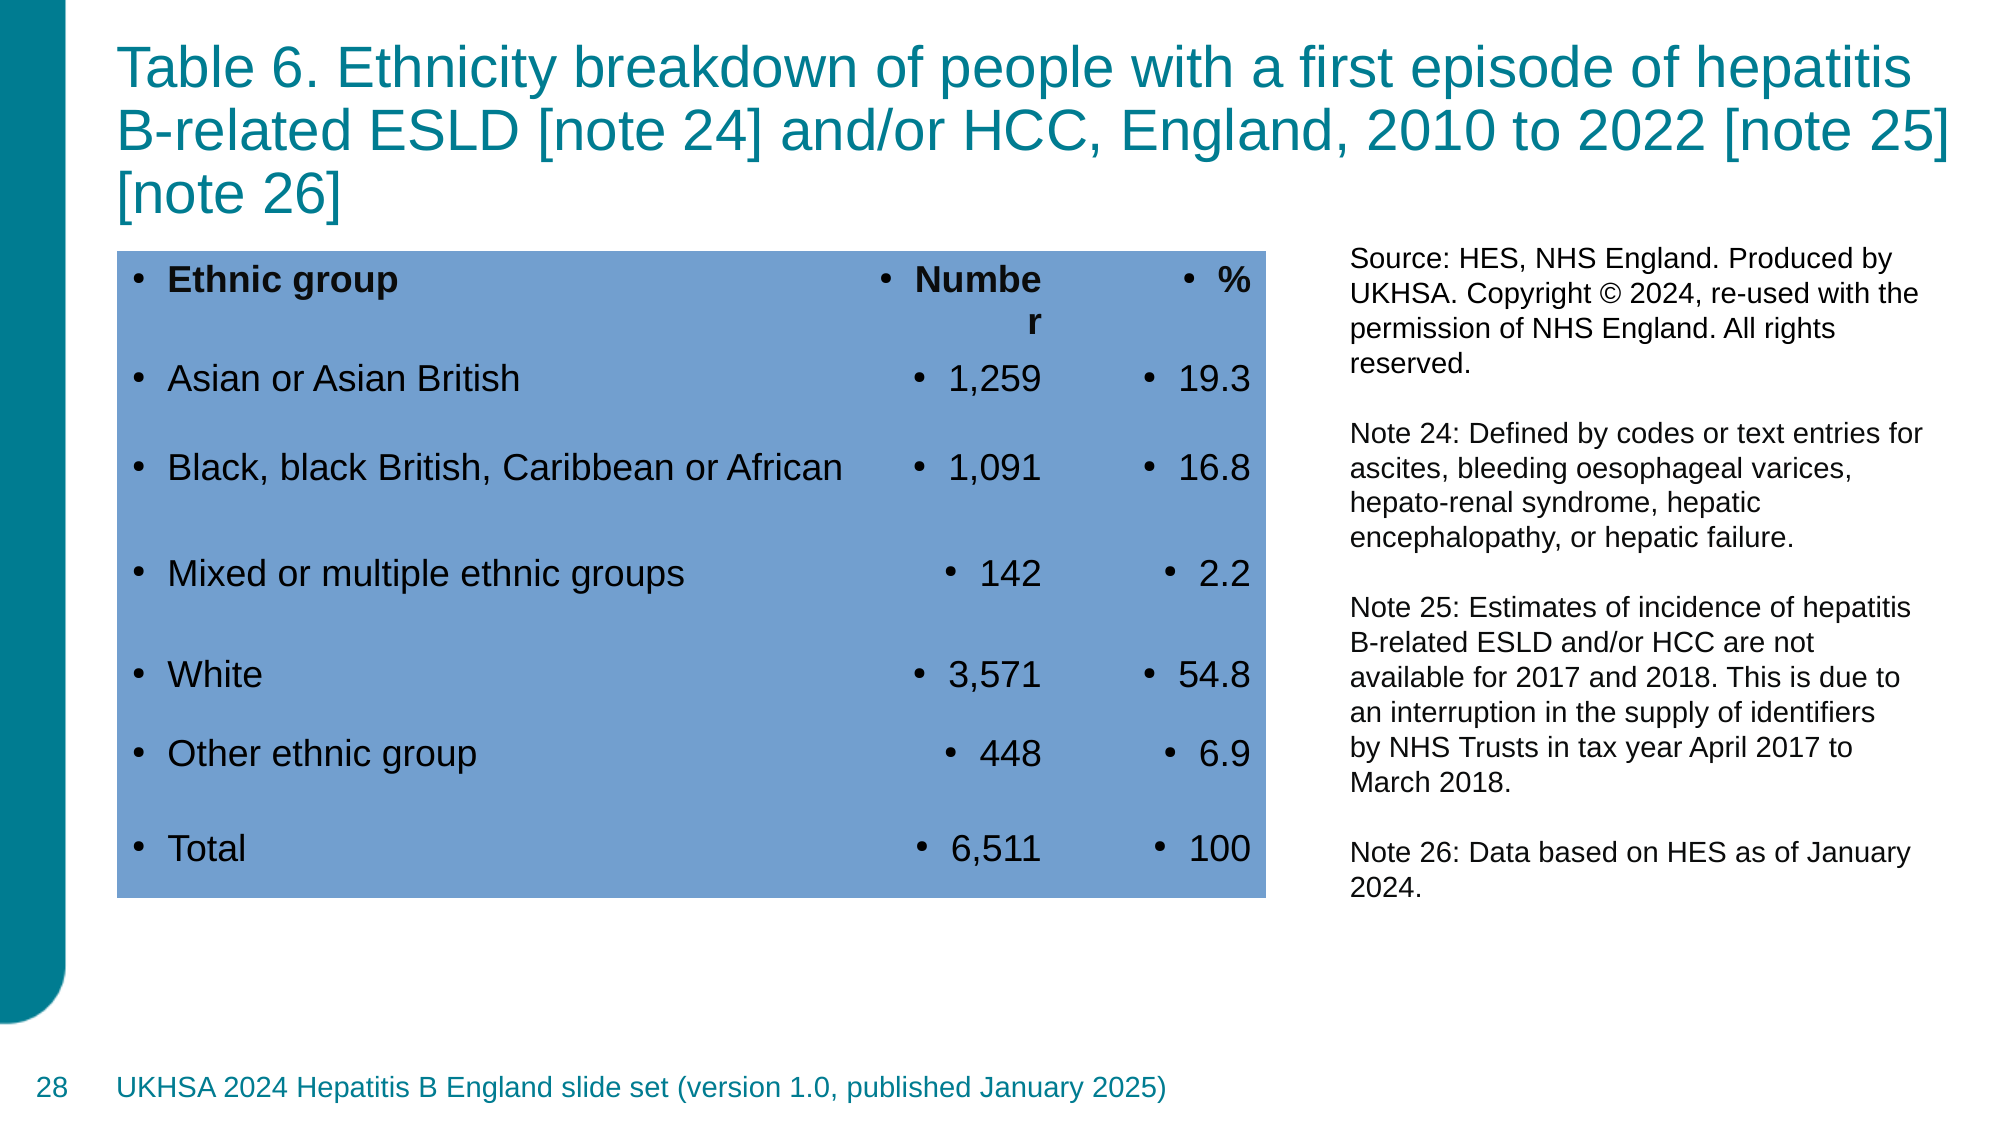

# Table 6. Ethnicity breakdown of people with a first episode of hepatitis B-related ESLD [note 24] and/or HCC, England, 2010 to 2022 [note 25][note 26]
Source: HES, NHS England. Produced by UKHSA. Copyright © 2024, re-used with the permission of NHS England. All rights reserved.
Note 24: Defined by codes or text entries for ascites, bleeding oesophageal varices, hepato-renal syndrome, hepatic encephalopathy, or hepatic failure.
Note 25: Estimates of incidence of hepatitis B-related ESLD and/or HCC are not available for 2017 and 2018. This is due to an interruption in the supply of identifiers by NHS Trusts in tax year April 2017 to March 2018.
Note 26: Data based on HES as of January 2024.
| Ethnic group | Number | % |
| --- | --- | --- |
| Asian or Asian British | 1,259 | 19.3 |
| Black, black British, Caribbean or African | 1,091 | 16.8 |
| Mixed or multiple ethnic groups | 142 | 2.2 |
| White | 3,571 | 54.8 |
| Other ethnic group | 448 | 6.9 |
| Total | 6,511 | 100 |
UKHSA 2024 Hepatitis B England slide set (version 1.0, published January 2025)